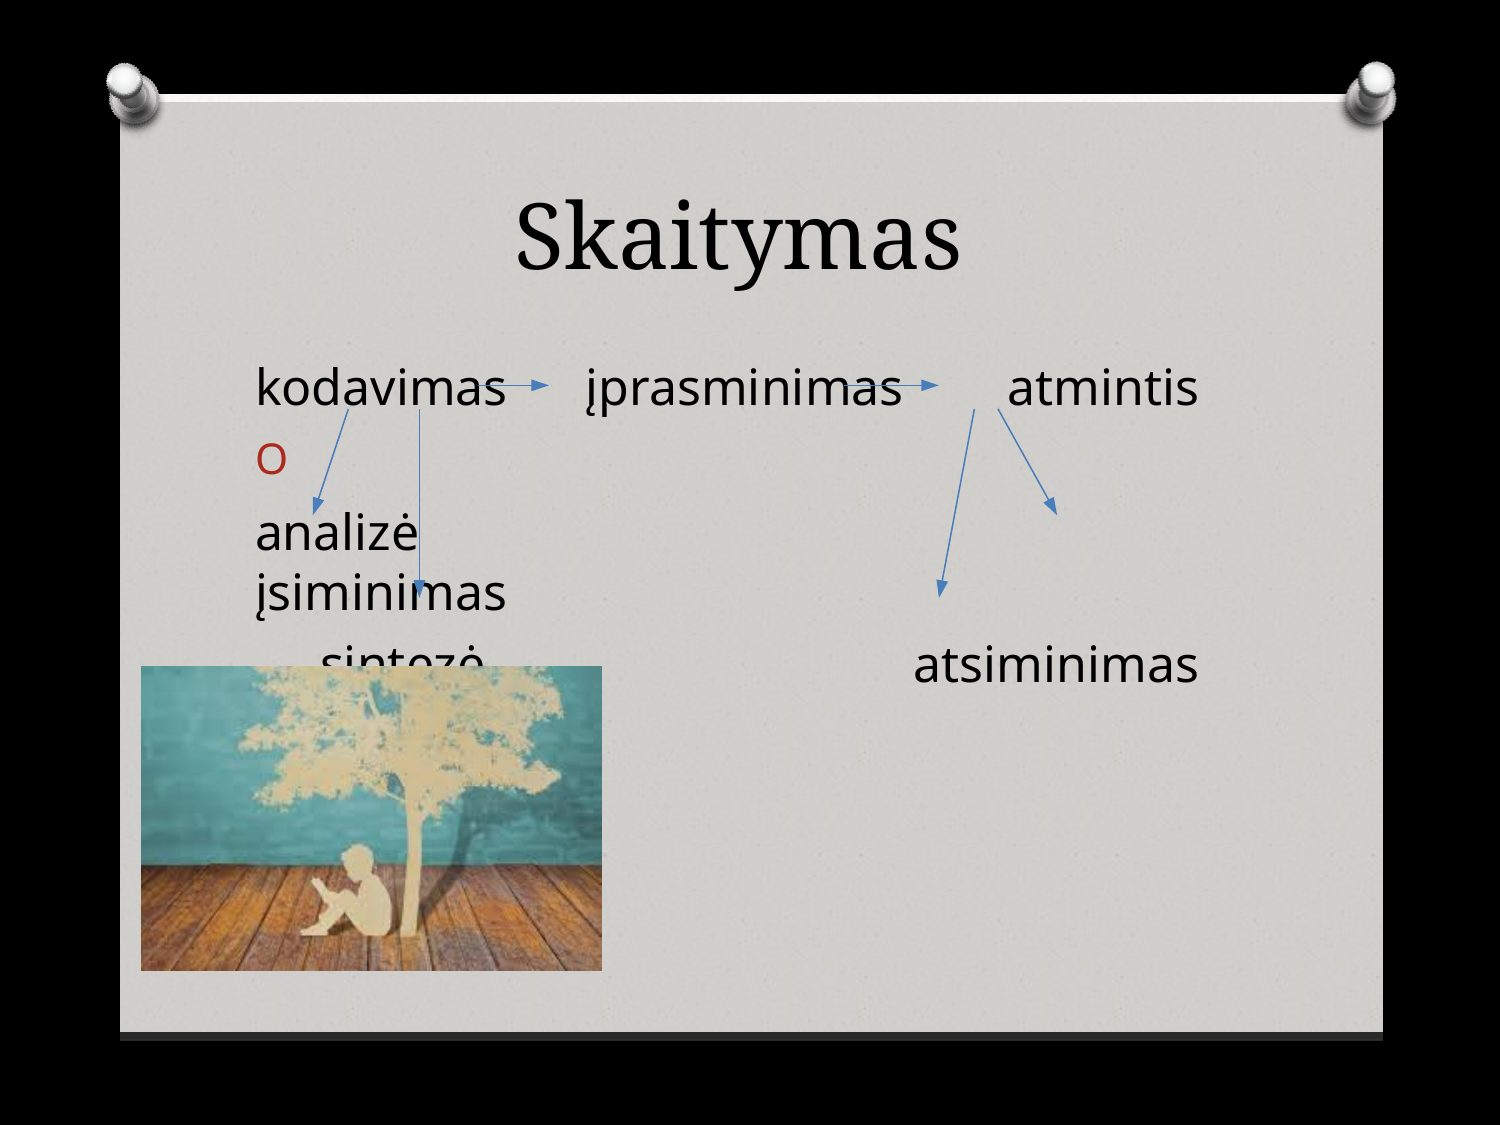

# Skaitymas
kodavimas įprasminimas atmintis
analizė įsiminimas
 sintezė atsiminimas